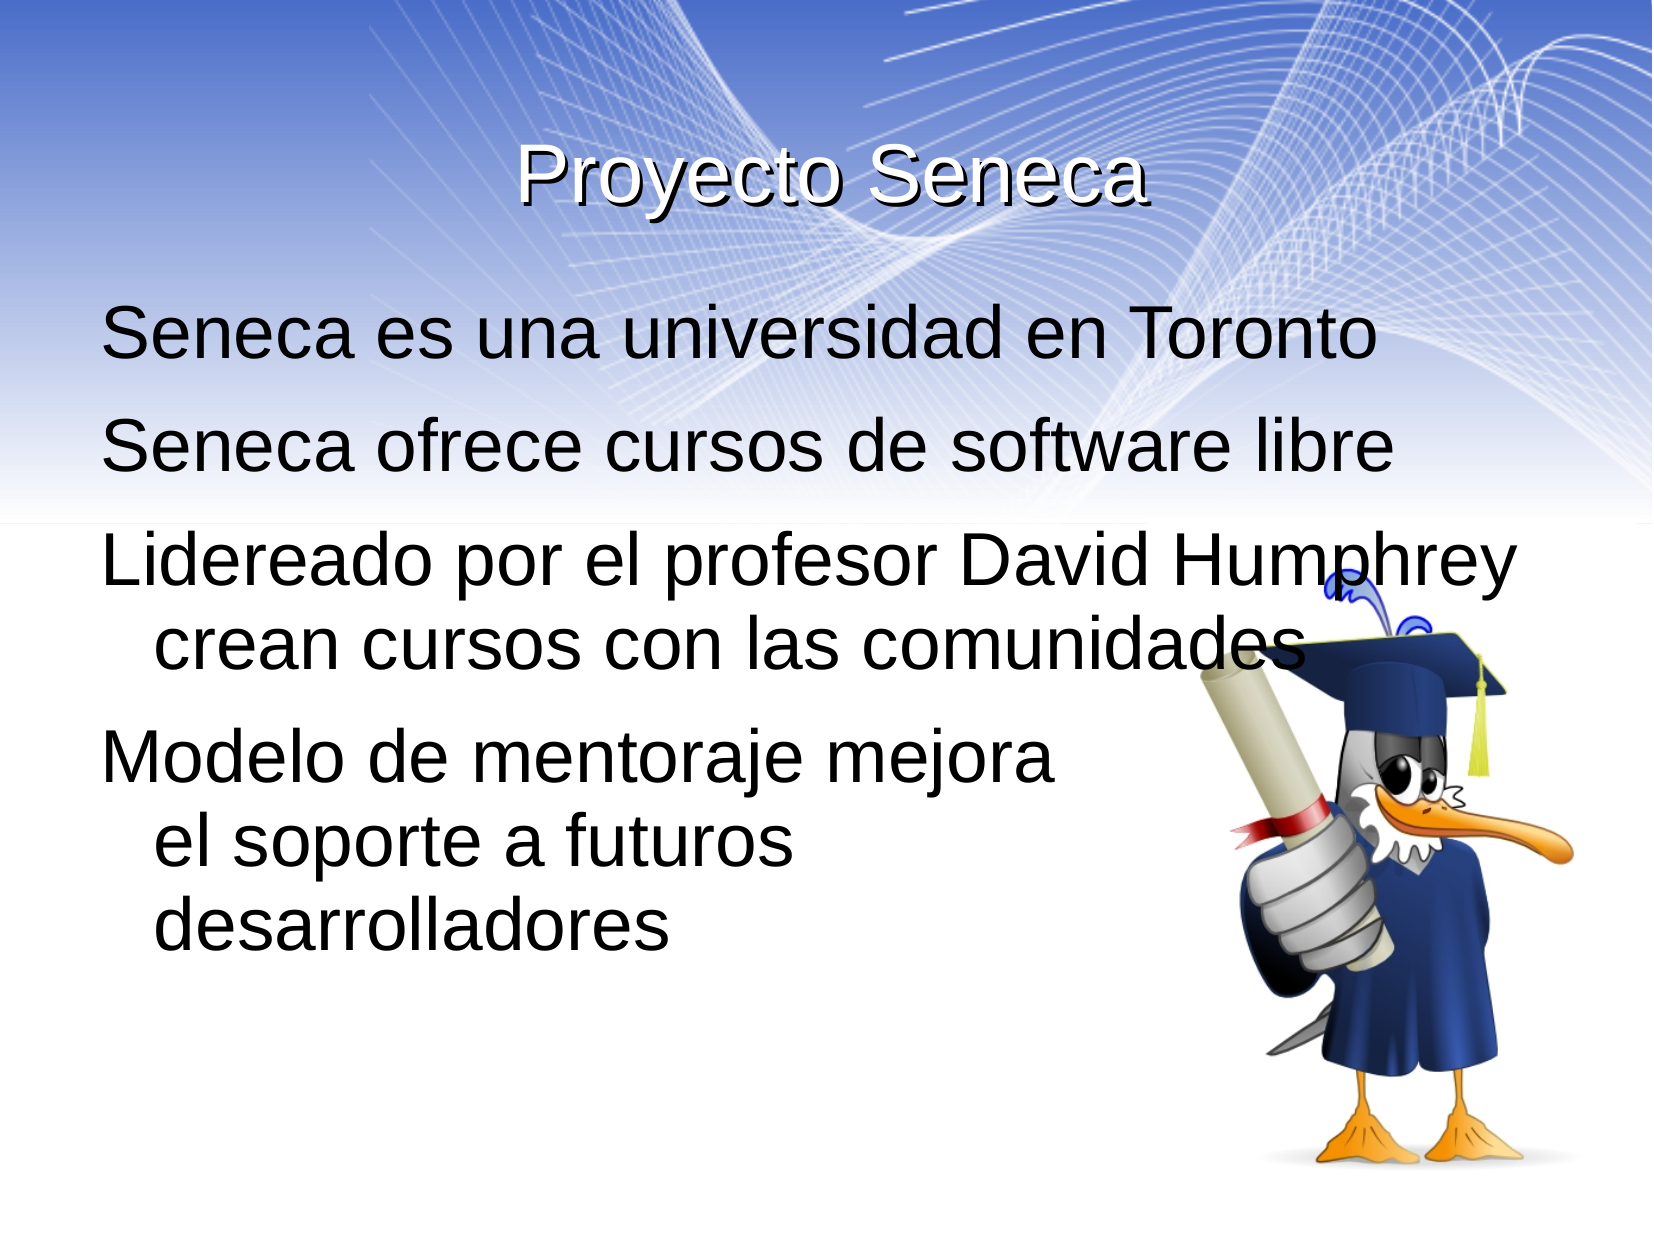

# Proyecto Seneca
Seneca es una universidad en Toronto
Seneca ofrece cursos de software libre
Lidereado por el profesor David Humphrey crean cursos con las comunidades
Modelo de mentoraje mejora
el soporte a futuros
desarrolladores